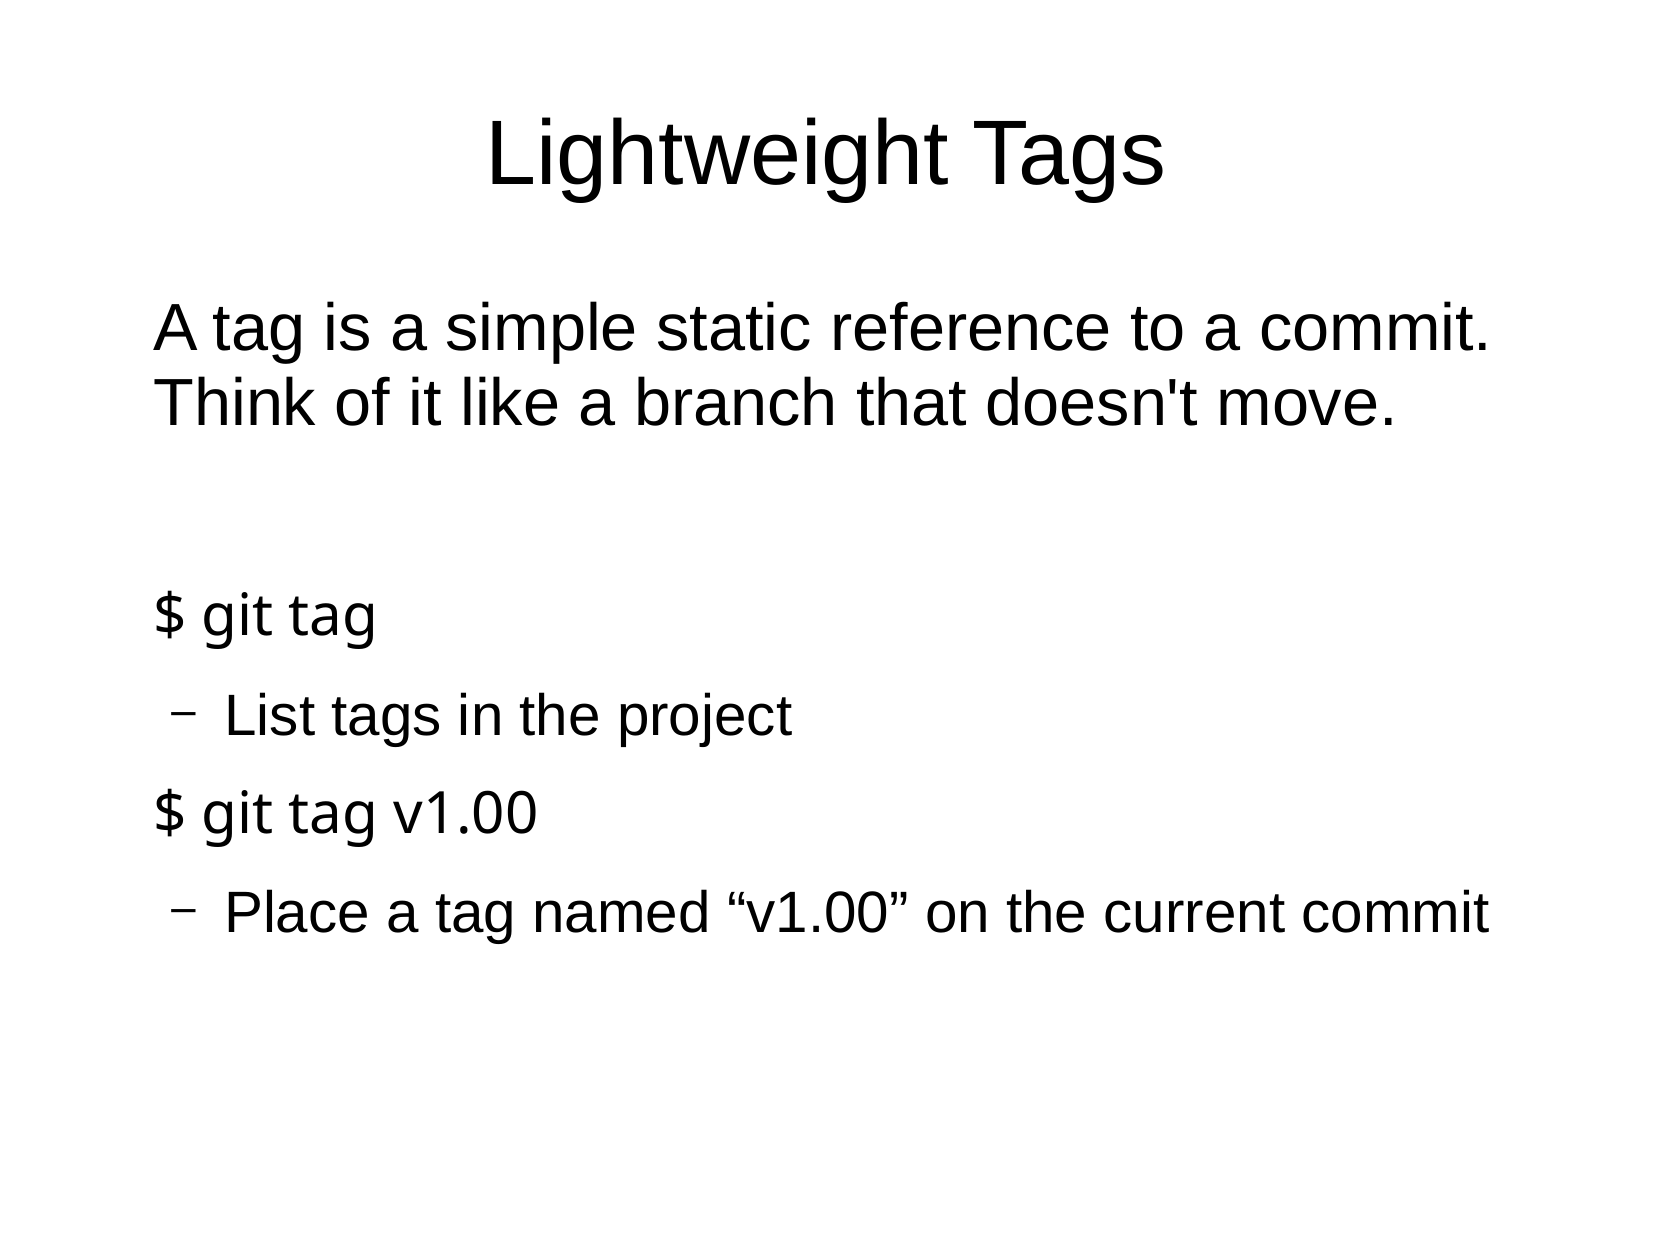

# Lightweight Tags
A tag is a simple static reference to a commit. Think of it like a branch that doesn't move.
$ git tag
List tags in the project
$ git tag v1.00
Place a tag named “v1.00” on the current commit